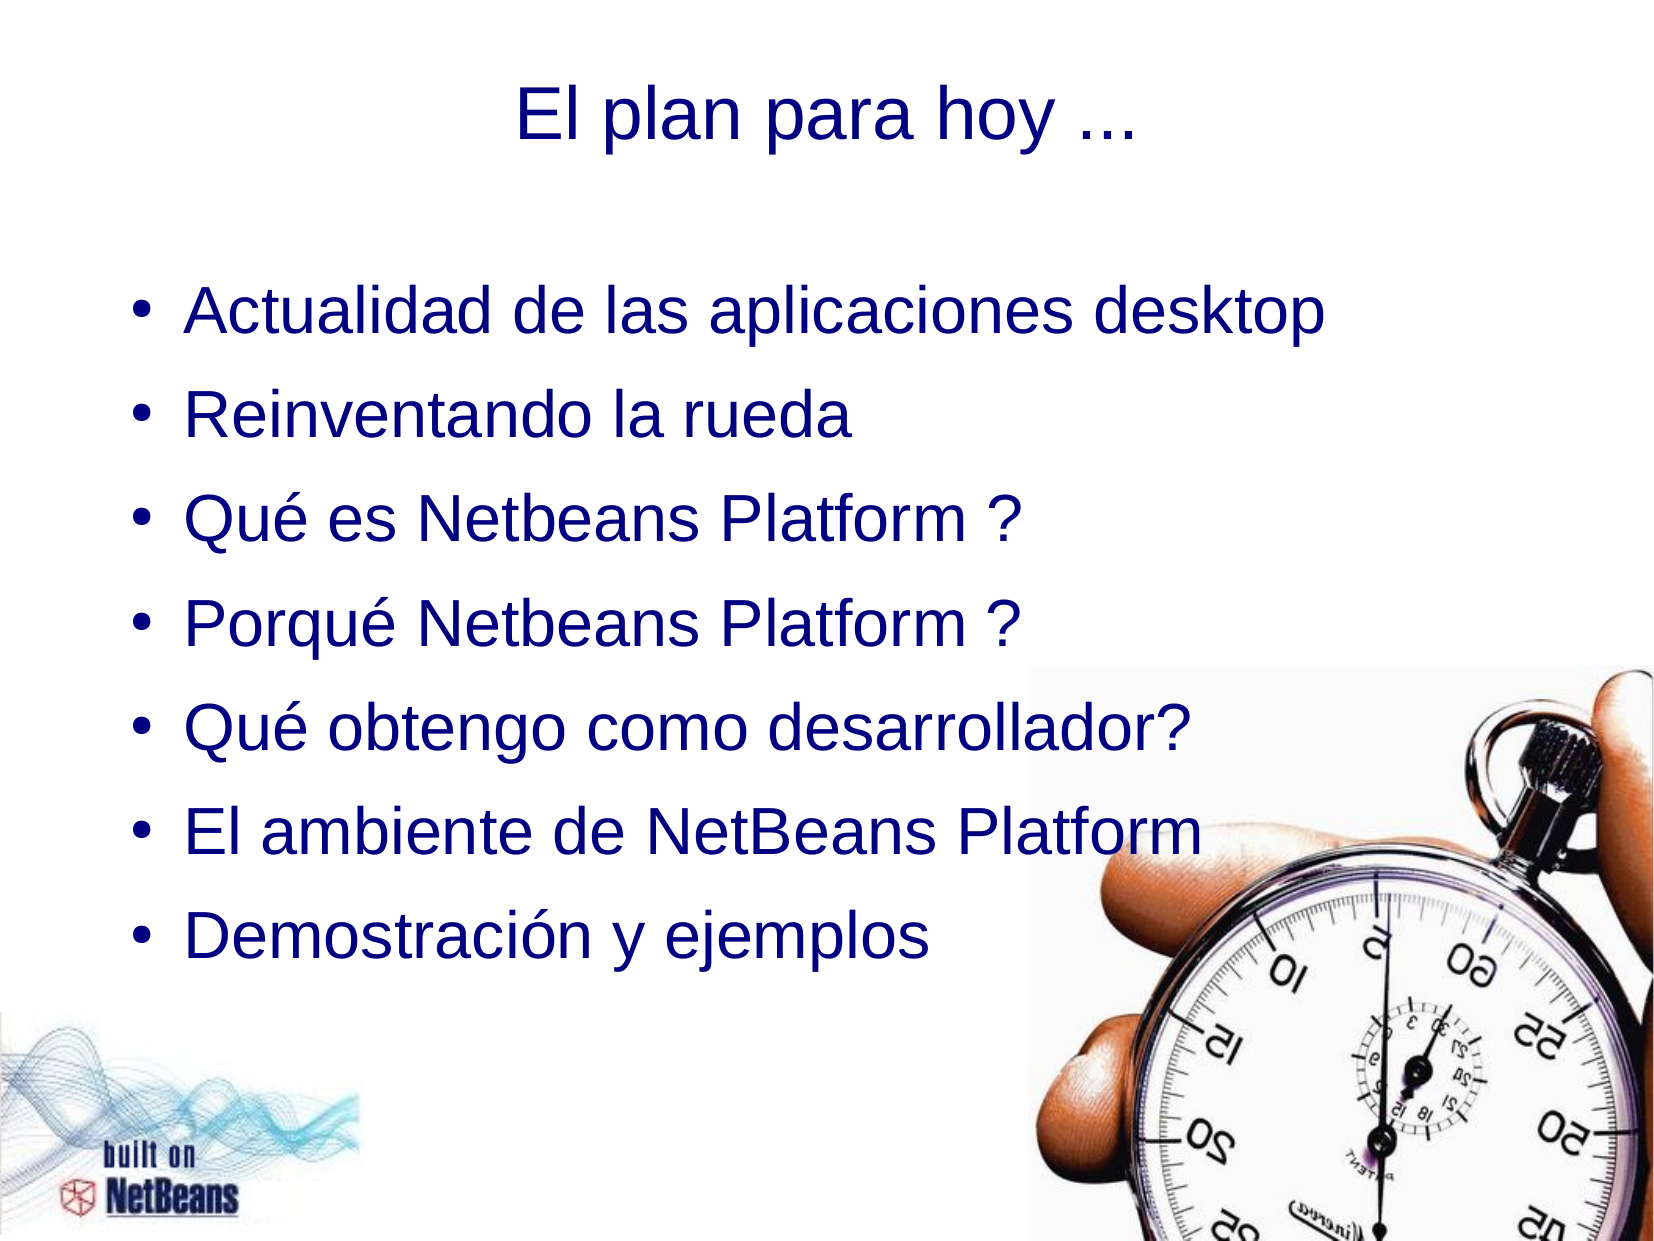

# El plan para hoy ...
Actualidad de las aplicaciones desktop
Reinventando la rueda
Qué es Netbeans Platform ?
Porqué Netbeans Platform ?
Qué obtengo como desarrollador?
El ambiente de NetBeans Platform
Demostración y ejemplos